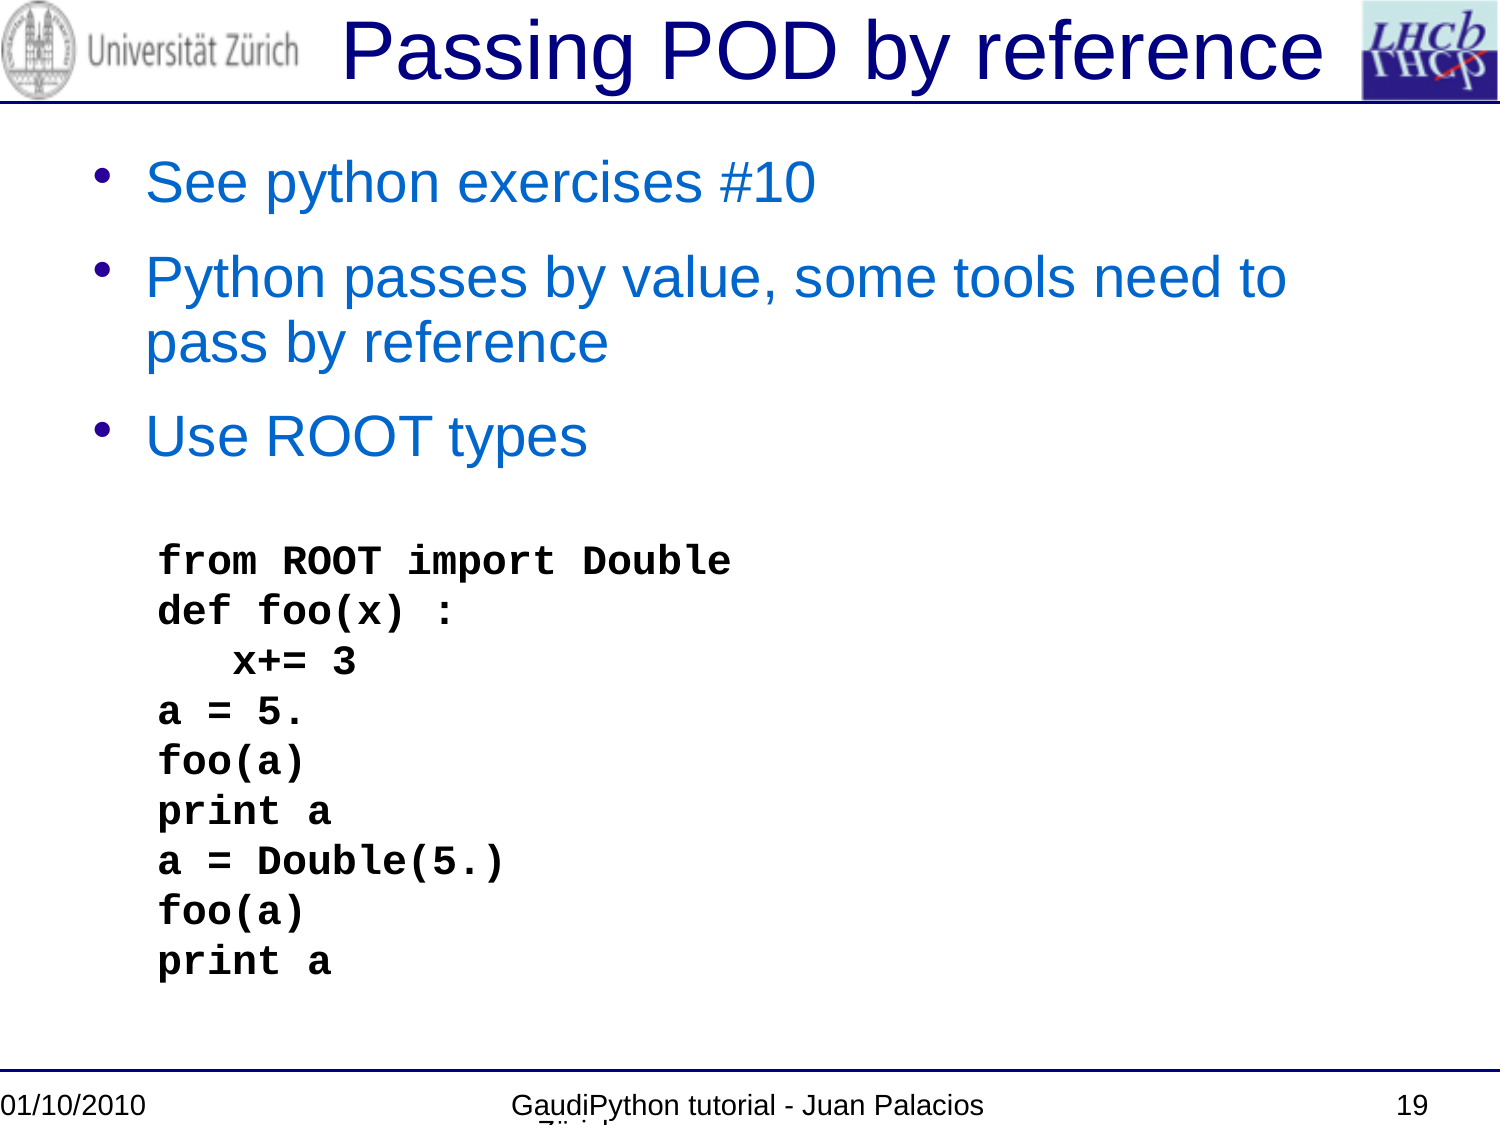

# Passing POD by reference
See python exercises #10
Python passes by value, some tools need to pass by reference
Use ROOT types
from ROOT import Double
def foo(x) :
 x+= 3
a = 5.
foo(a)
print a
a = Double(5.)
foo(a)
print a
01/10/2010
GaudiPython tutorial - Juan Palacios - Zürich
19